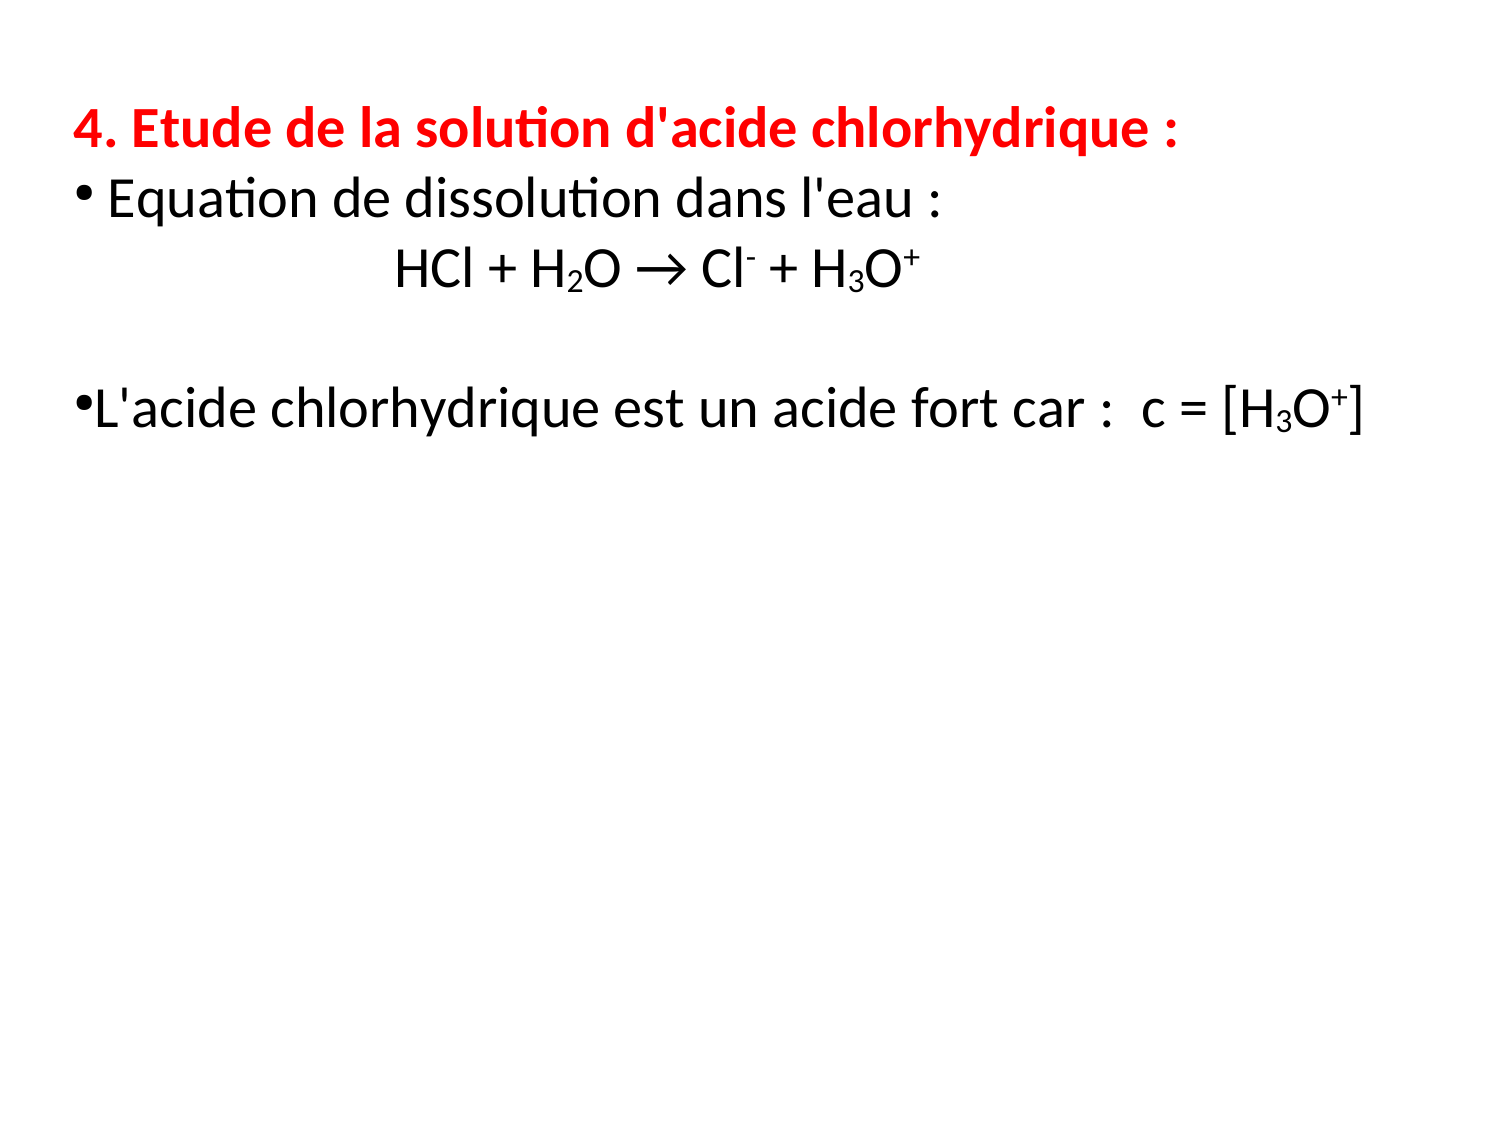

4. Etude de la solution d'acide chlorhydrique :
 Equation de dissolution dans l'eau :
HCl + H2O → Cl- + H3O+
L'acide chlorhydrique est un acide fort car : c = [H3O+]